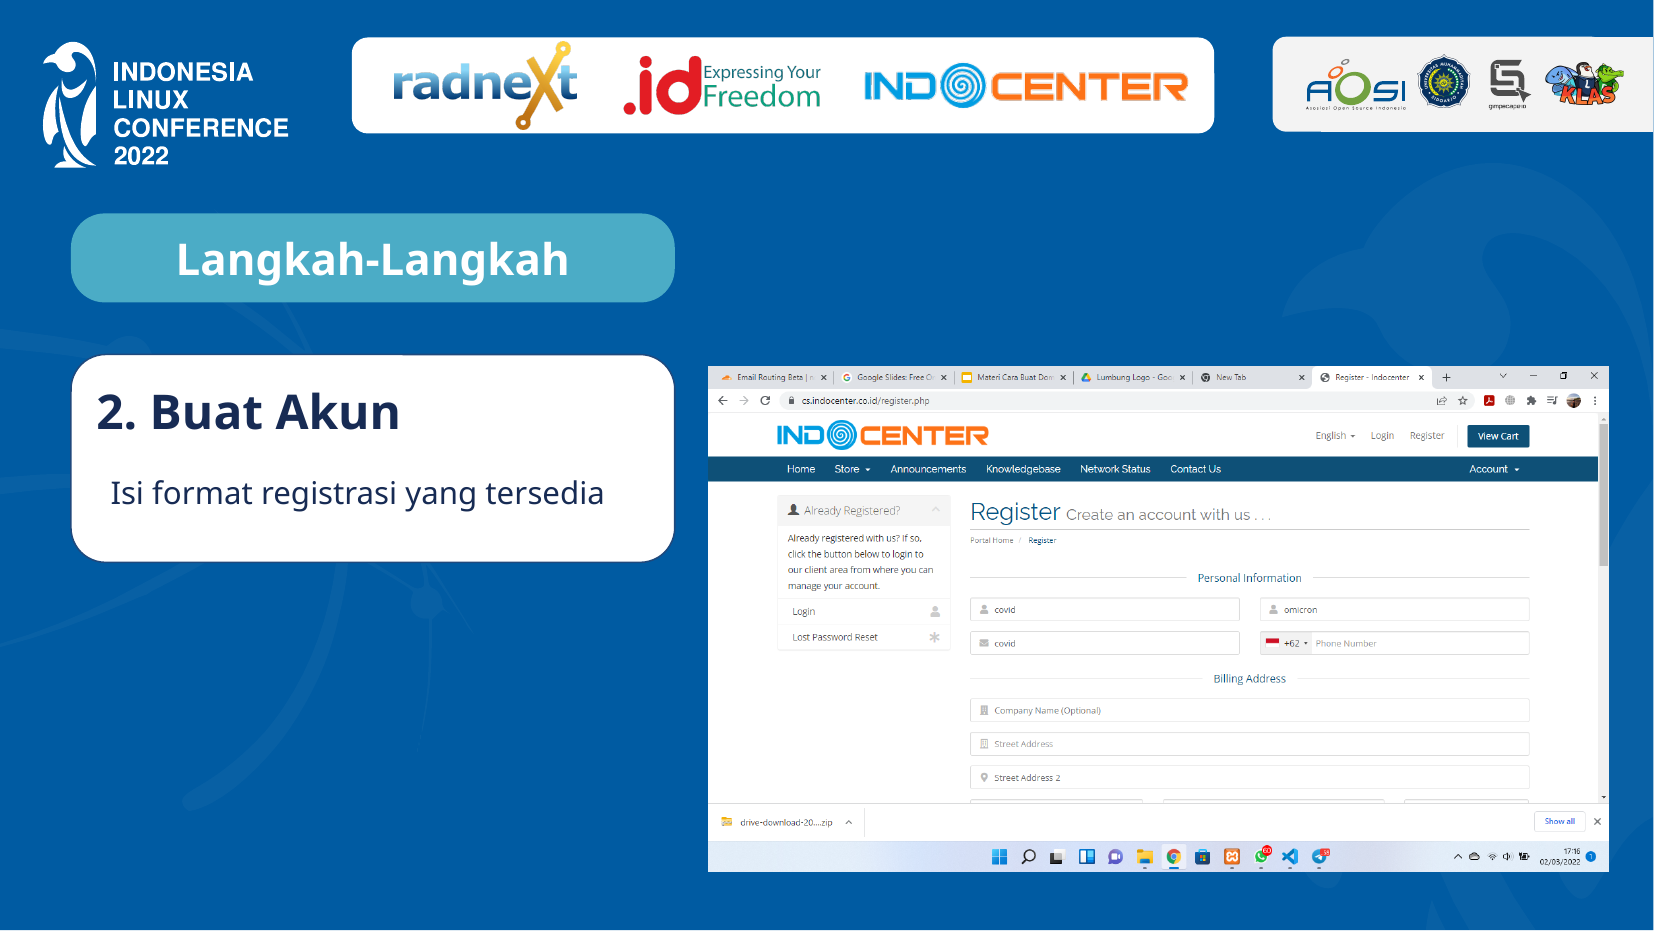

Langkah-Langkah
2. Buat Akun
Isi format registrasi yang tersedia